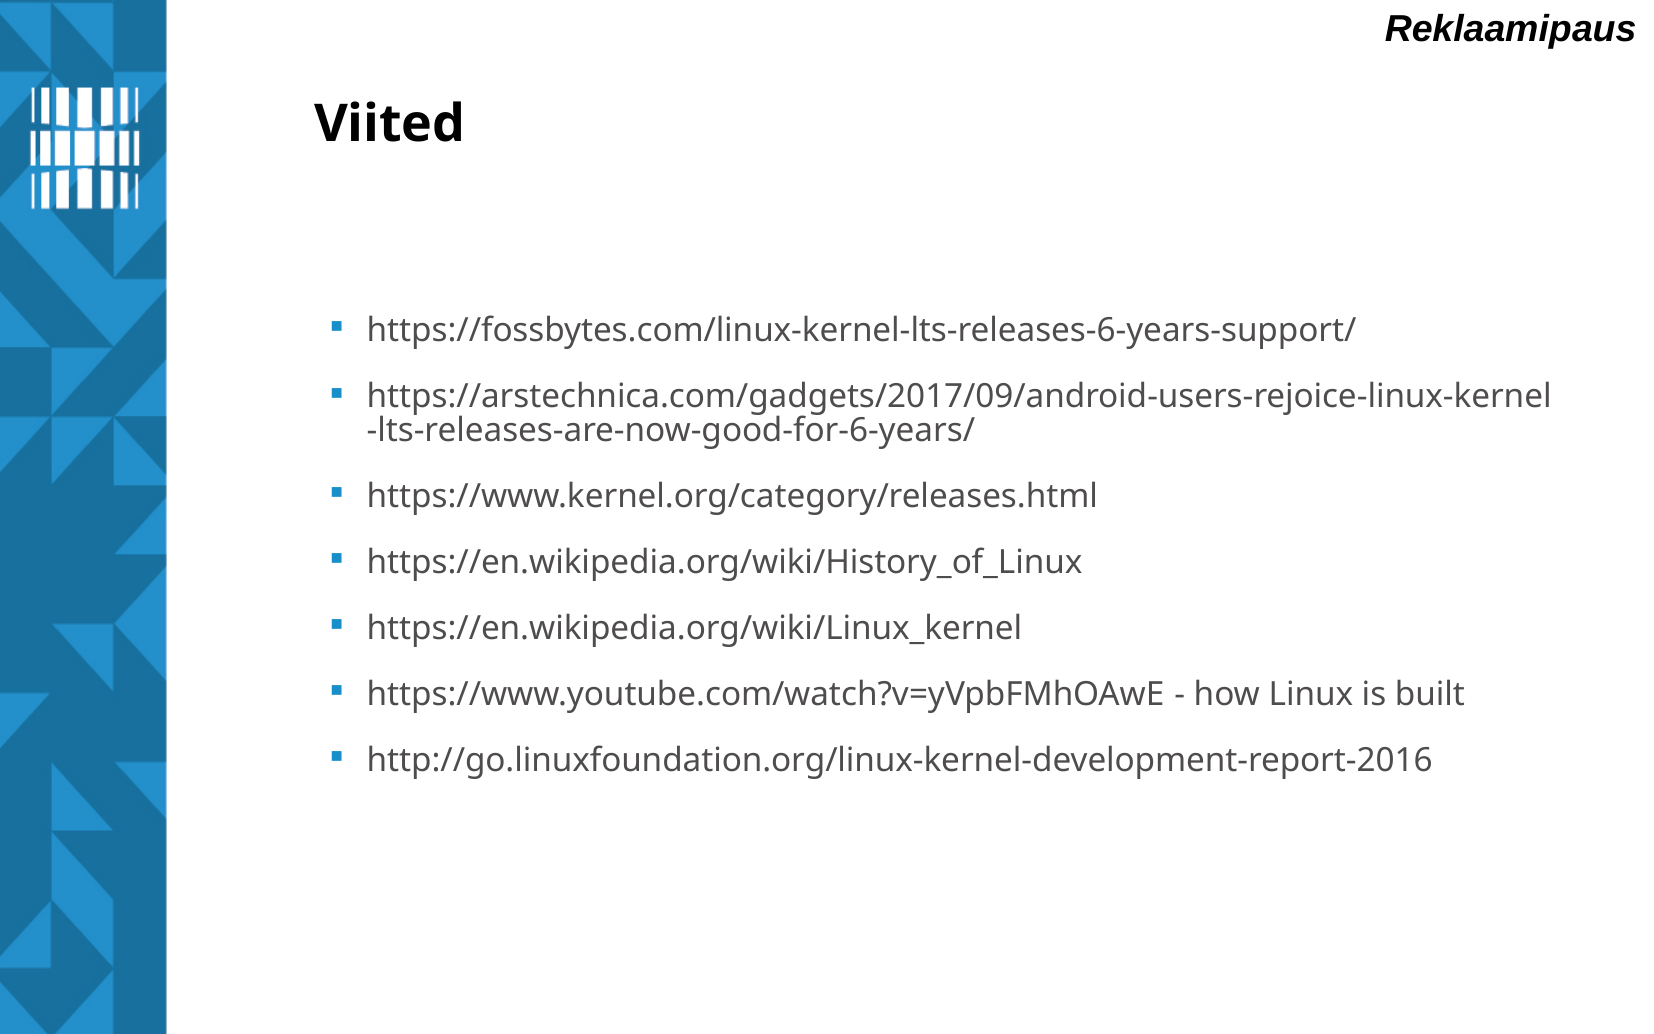

# Viited
https://fossbytes.com/linux-kernel-lts-releases-6-years-support/
https://arstechnica.com/gadgets/2017/09/android-users-rejoice-linux-kernel-lts-releases-are-now-good-for-6-years/
https://www.kernel.org/category/releases.html
https://en.wikipedia.org/wiki/History_of_Linux
https://en.wikipedia.org/wiki/Linux_kernel
https://www.youtube.com/watch?v=yVpbFMhOAwE - how Linux is built
http://go.linuxfoundation.org/linux-kernel-development-report-2016